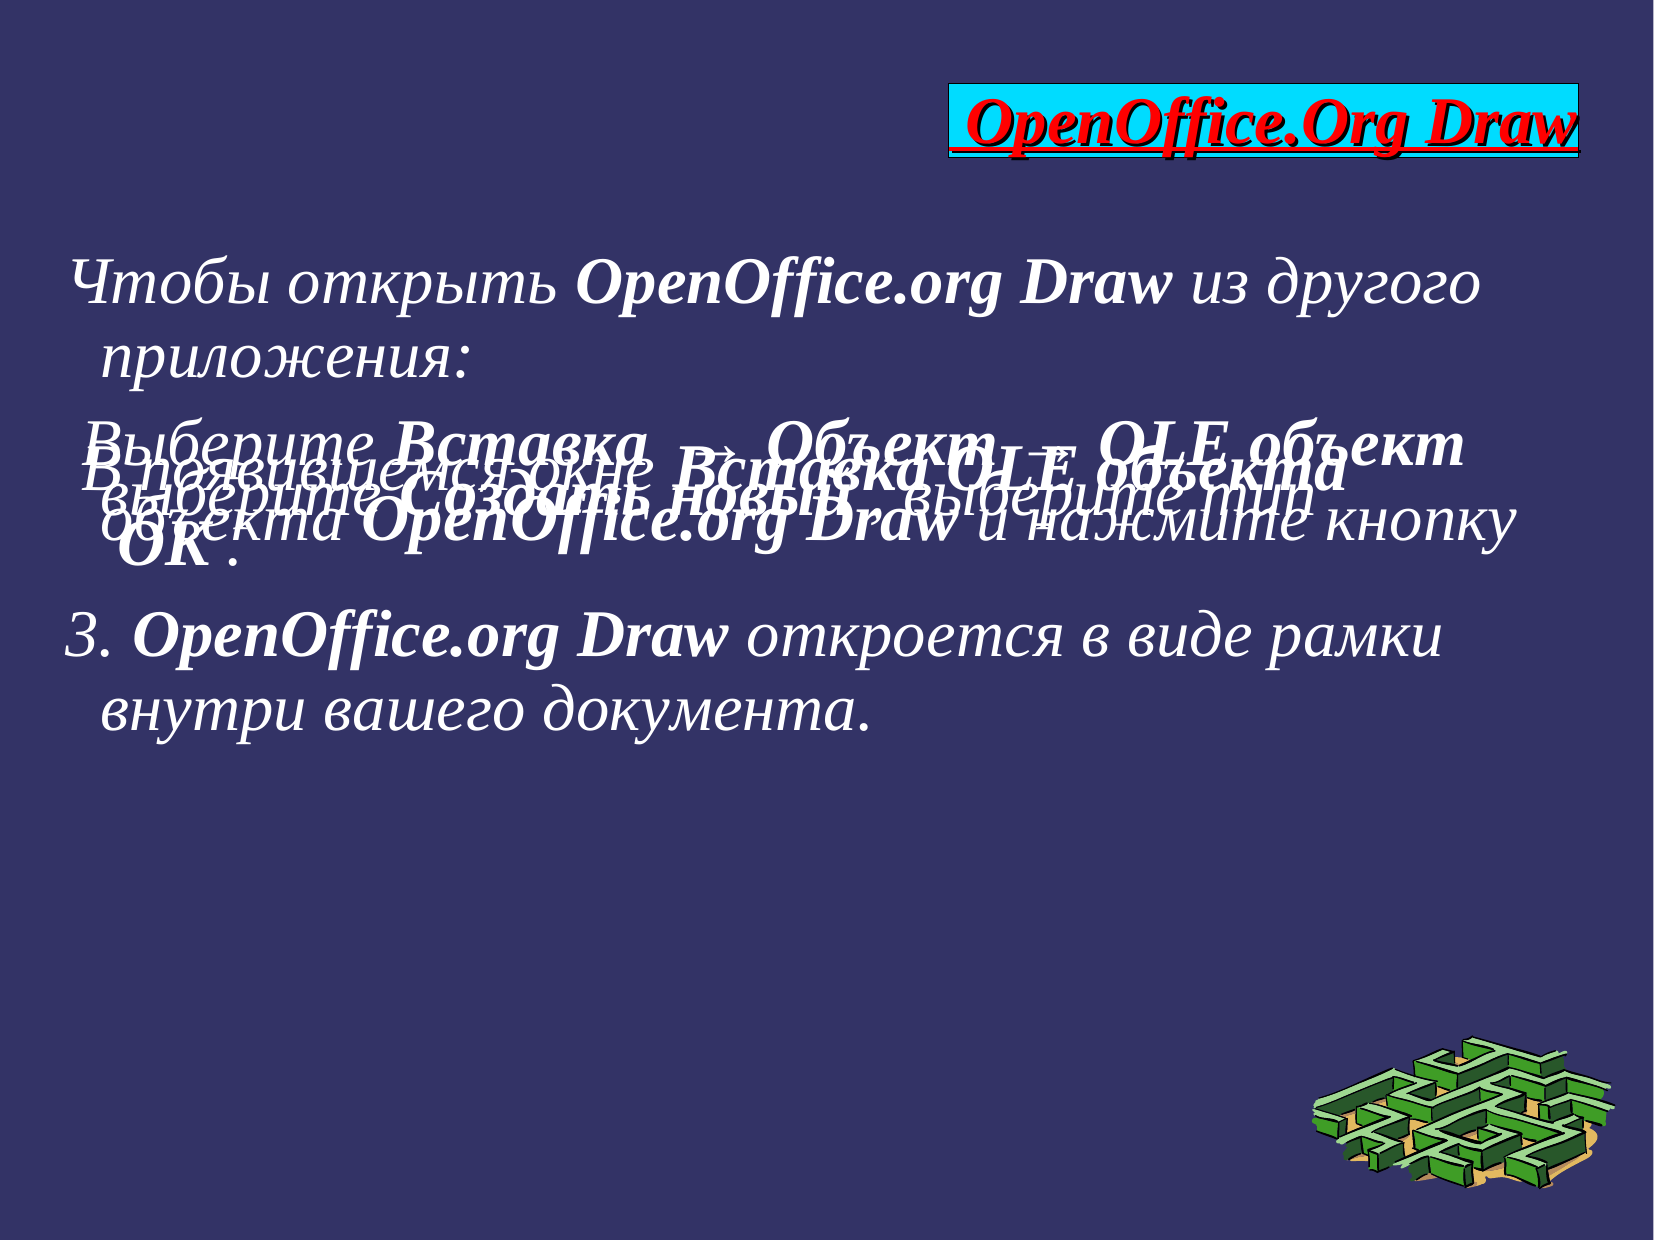

OpenOffice.Org Draw
# Чтобы открыть OpenOffice.org Draw из другого приложения:
 Выберите Вставка → Объект → OLE объект
 В появившемся окне Вставка OLE объекта выберите Создать новый , выберите тип объекта OpenOffice.org Draw и нажмите кнопку OK .
3. OpenOffice.org Draw откроется в виде рамки внутри вашего документа.